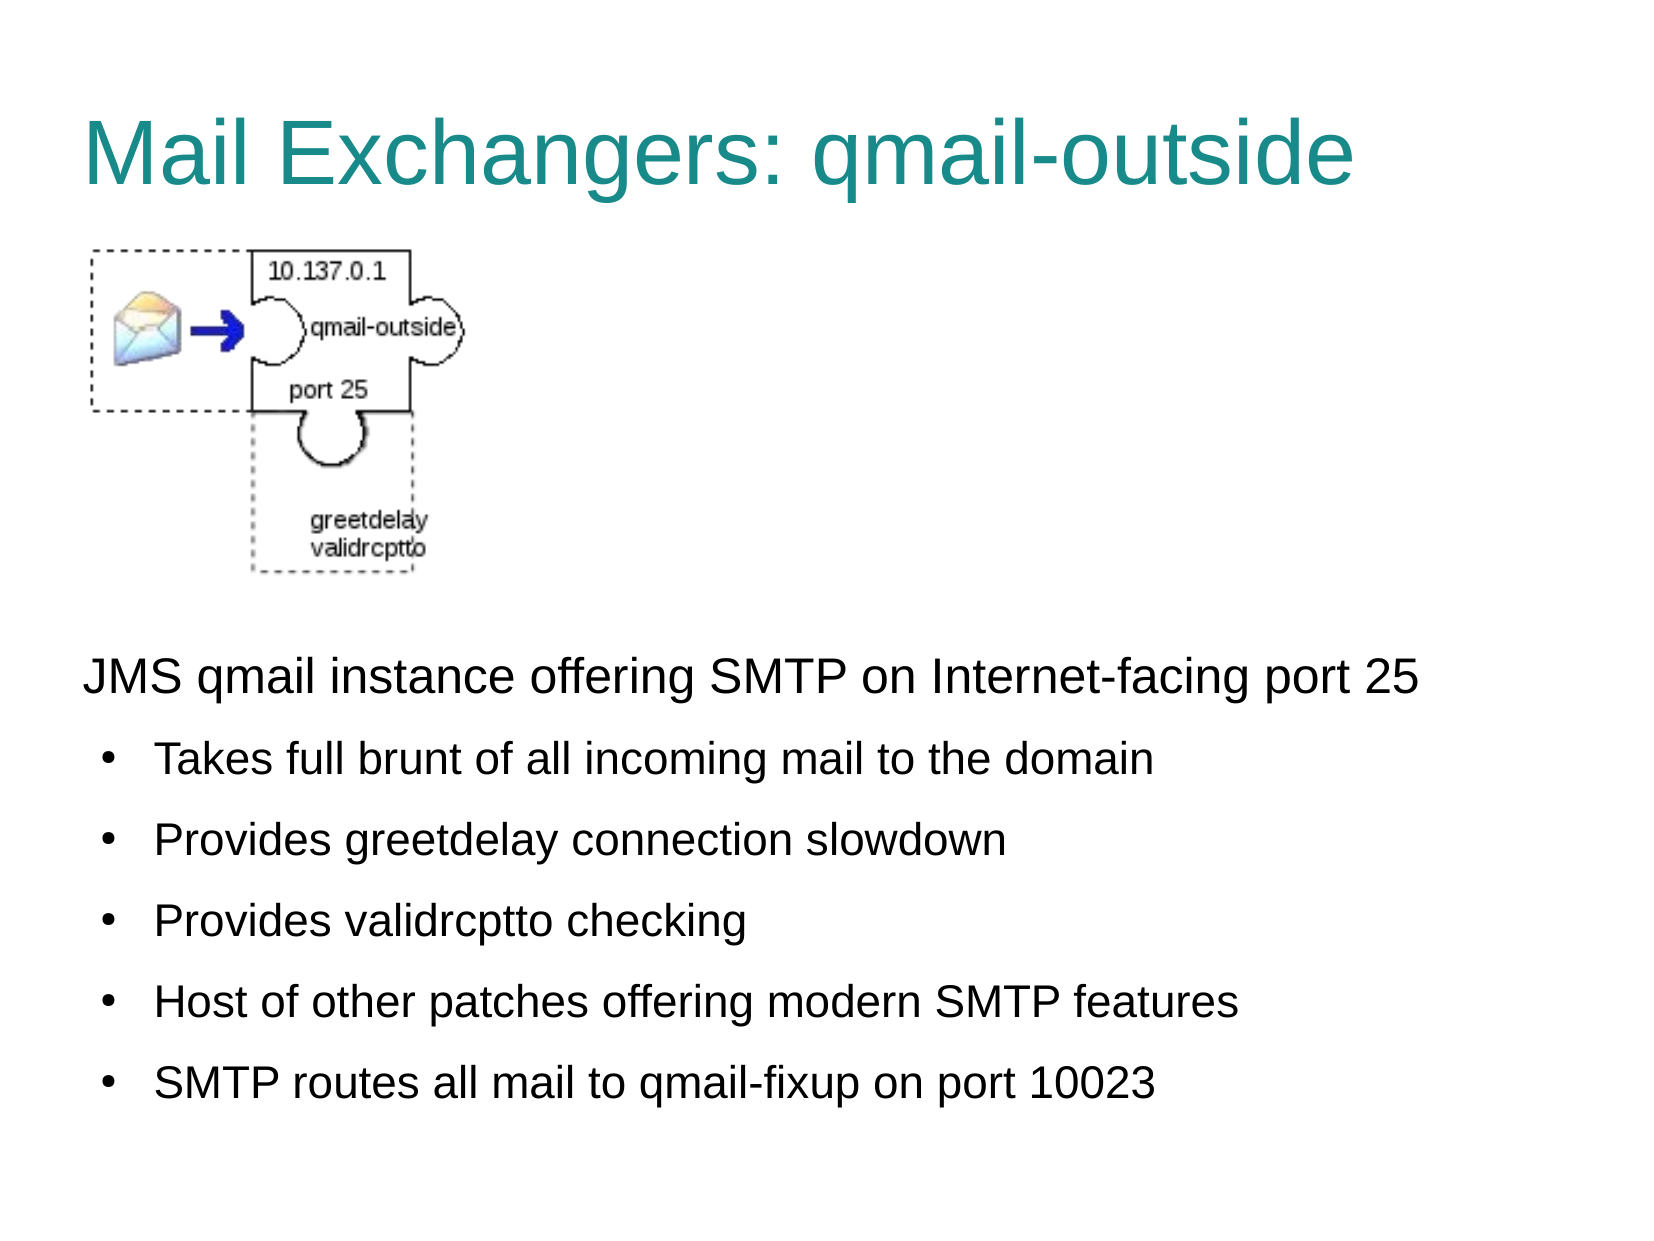

# Mail Exchangers: qmail-outside
JMS qmail instance offering SMTP on Internet-facing port 25
Takes full brunt of all incoming mail to the domain
Provides greetdelay connection slowdown
Provides validrcptto checking
Host of other patches offering modern SMTP features
SMTP routes all mail to qmail-fixup on port 10023